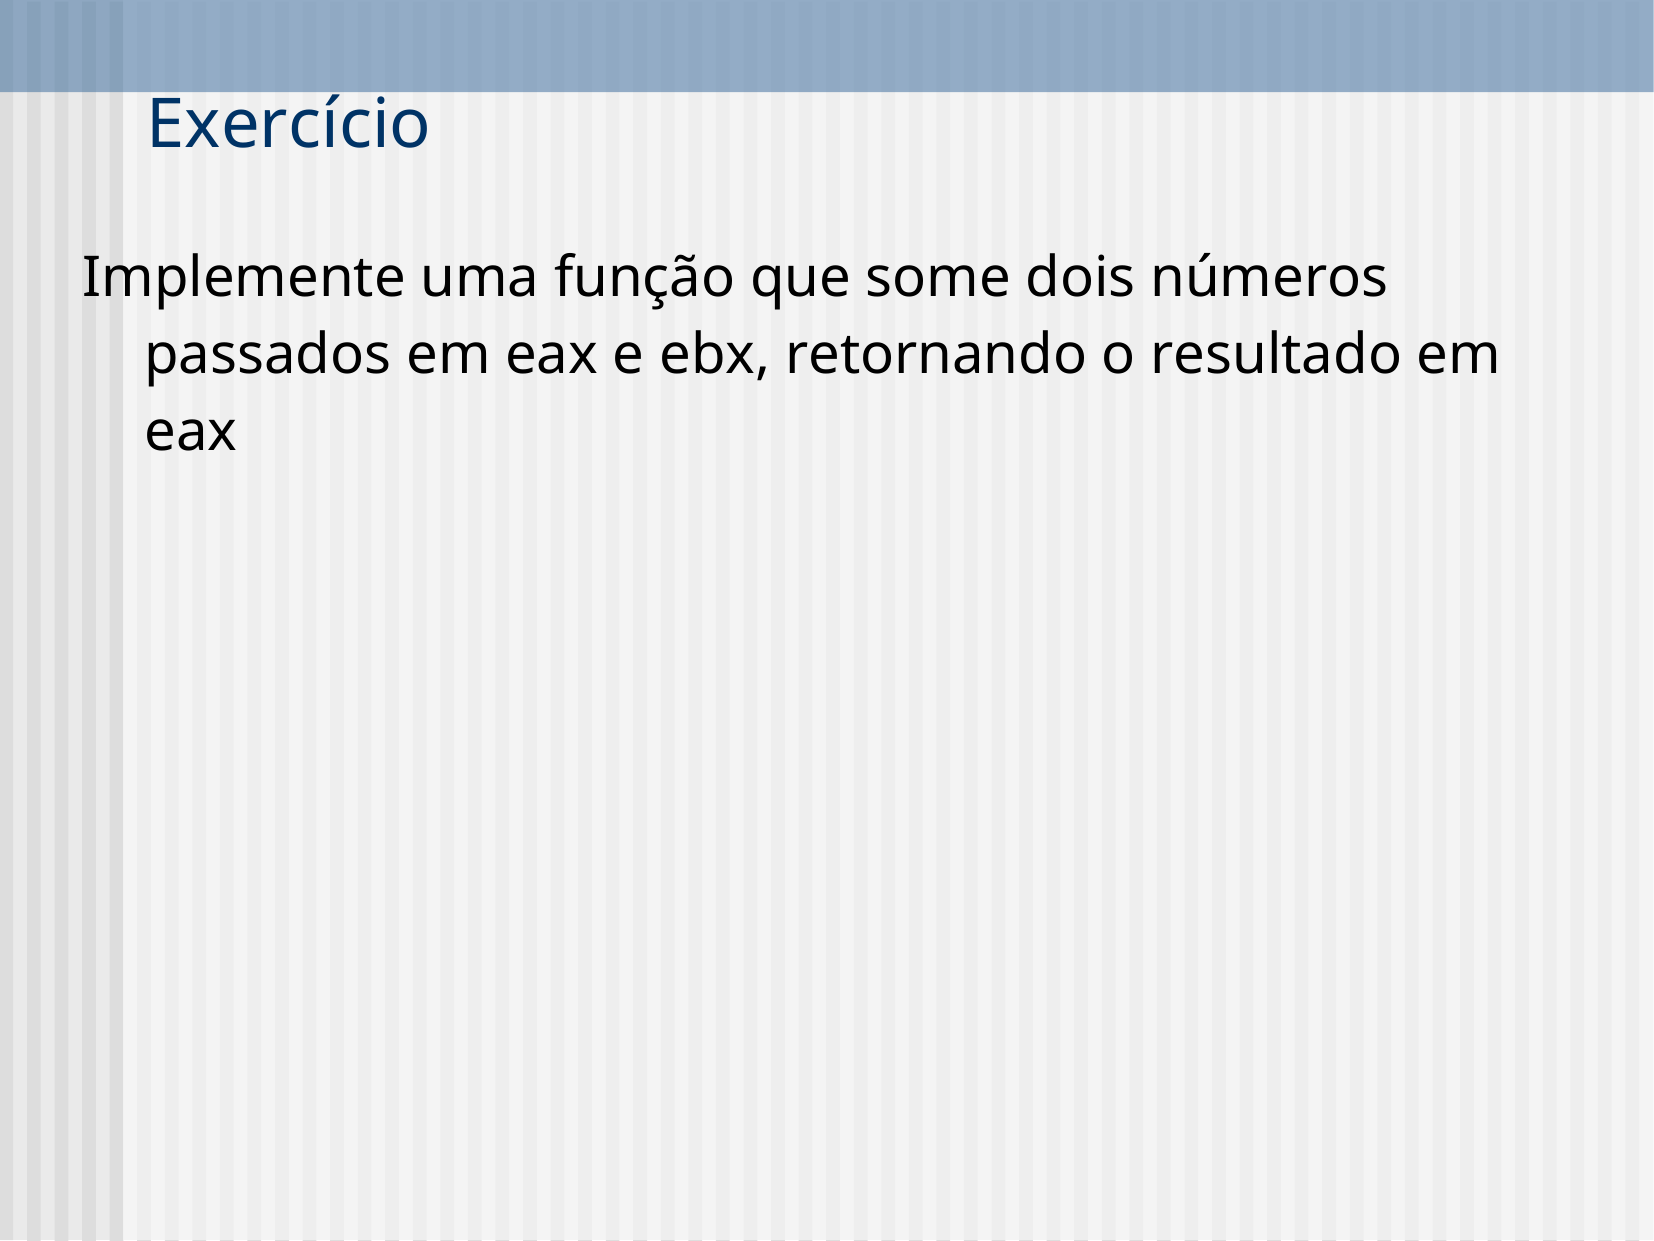

# Exercício
Implemente uma função que some dois números passados em eax e ebx, retornando o resultado em eax